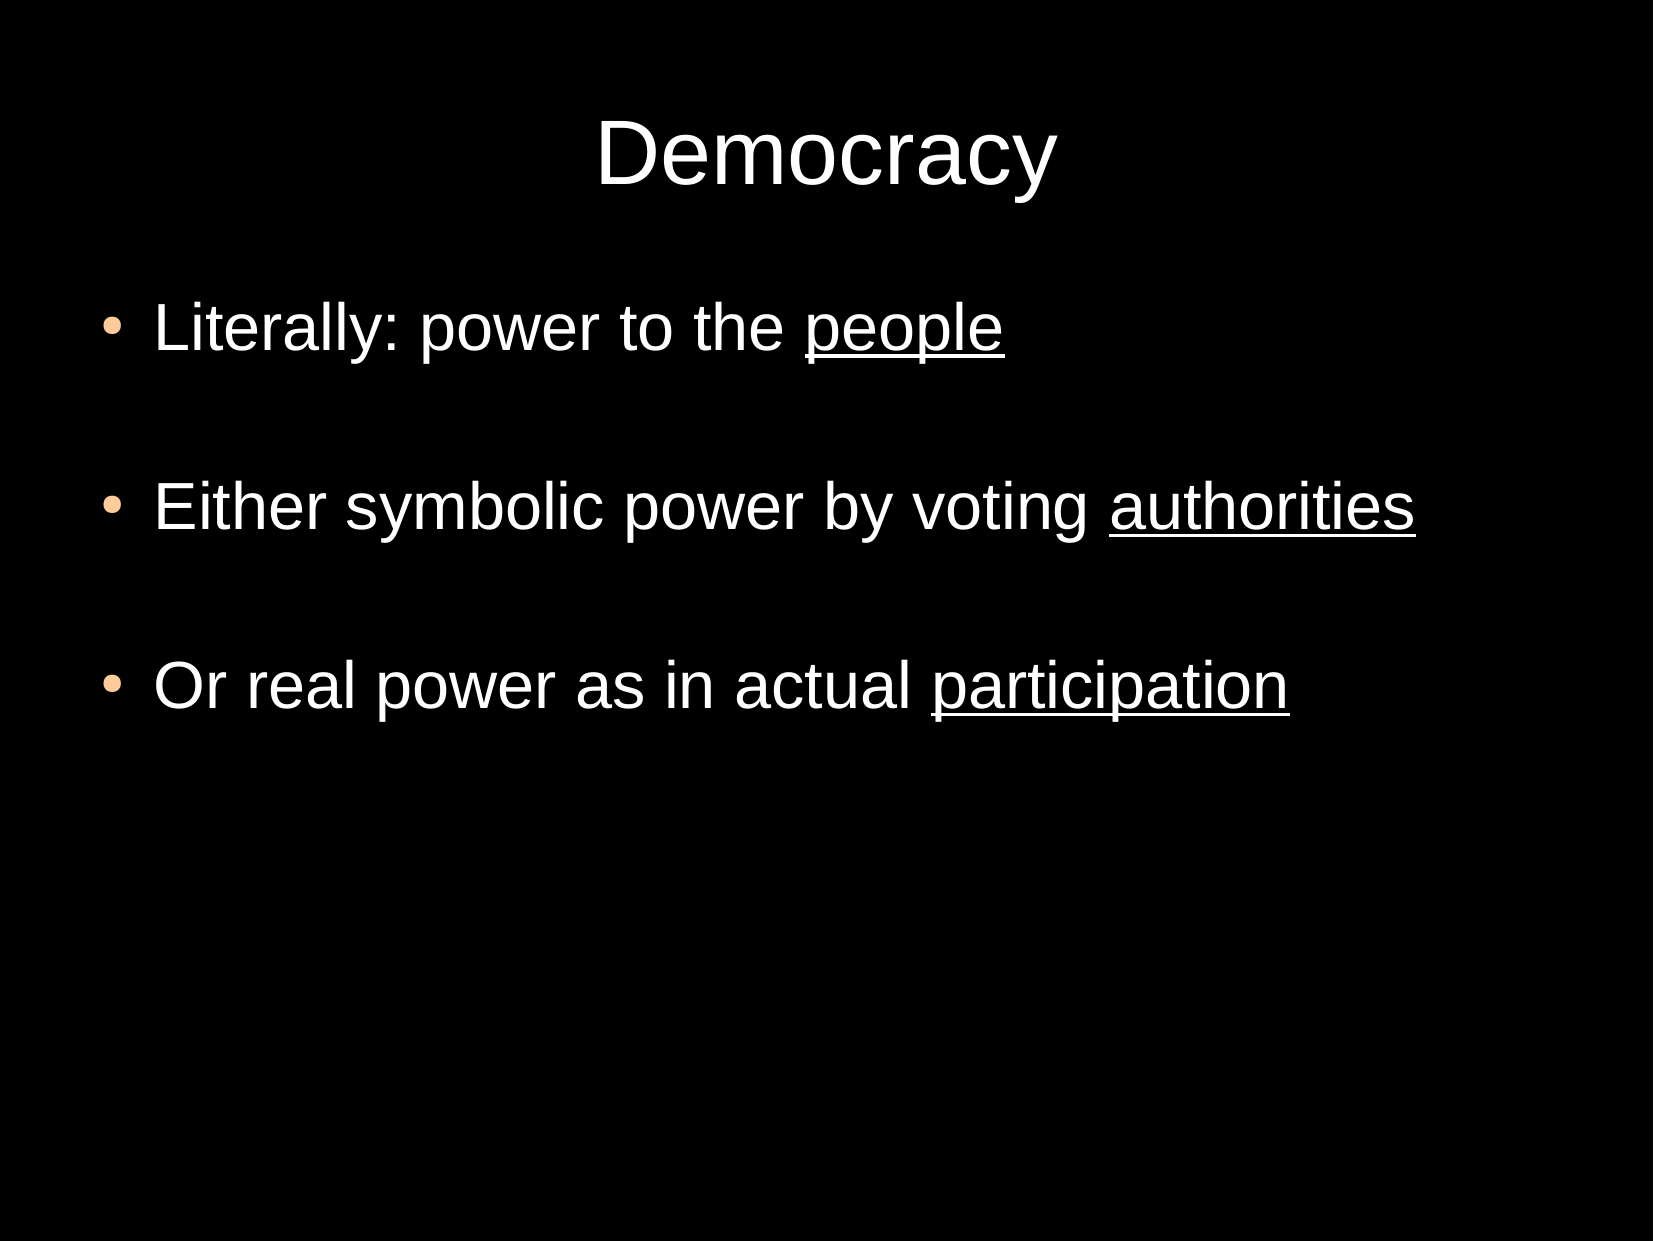

# Democracy
Literally: power to the people
Either symbolic power by voting authorities
Or real power as in actual participation